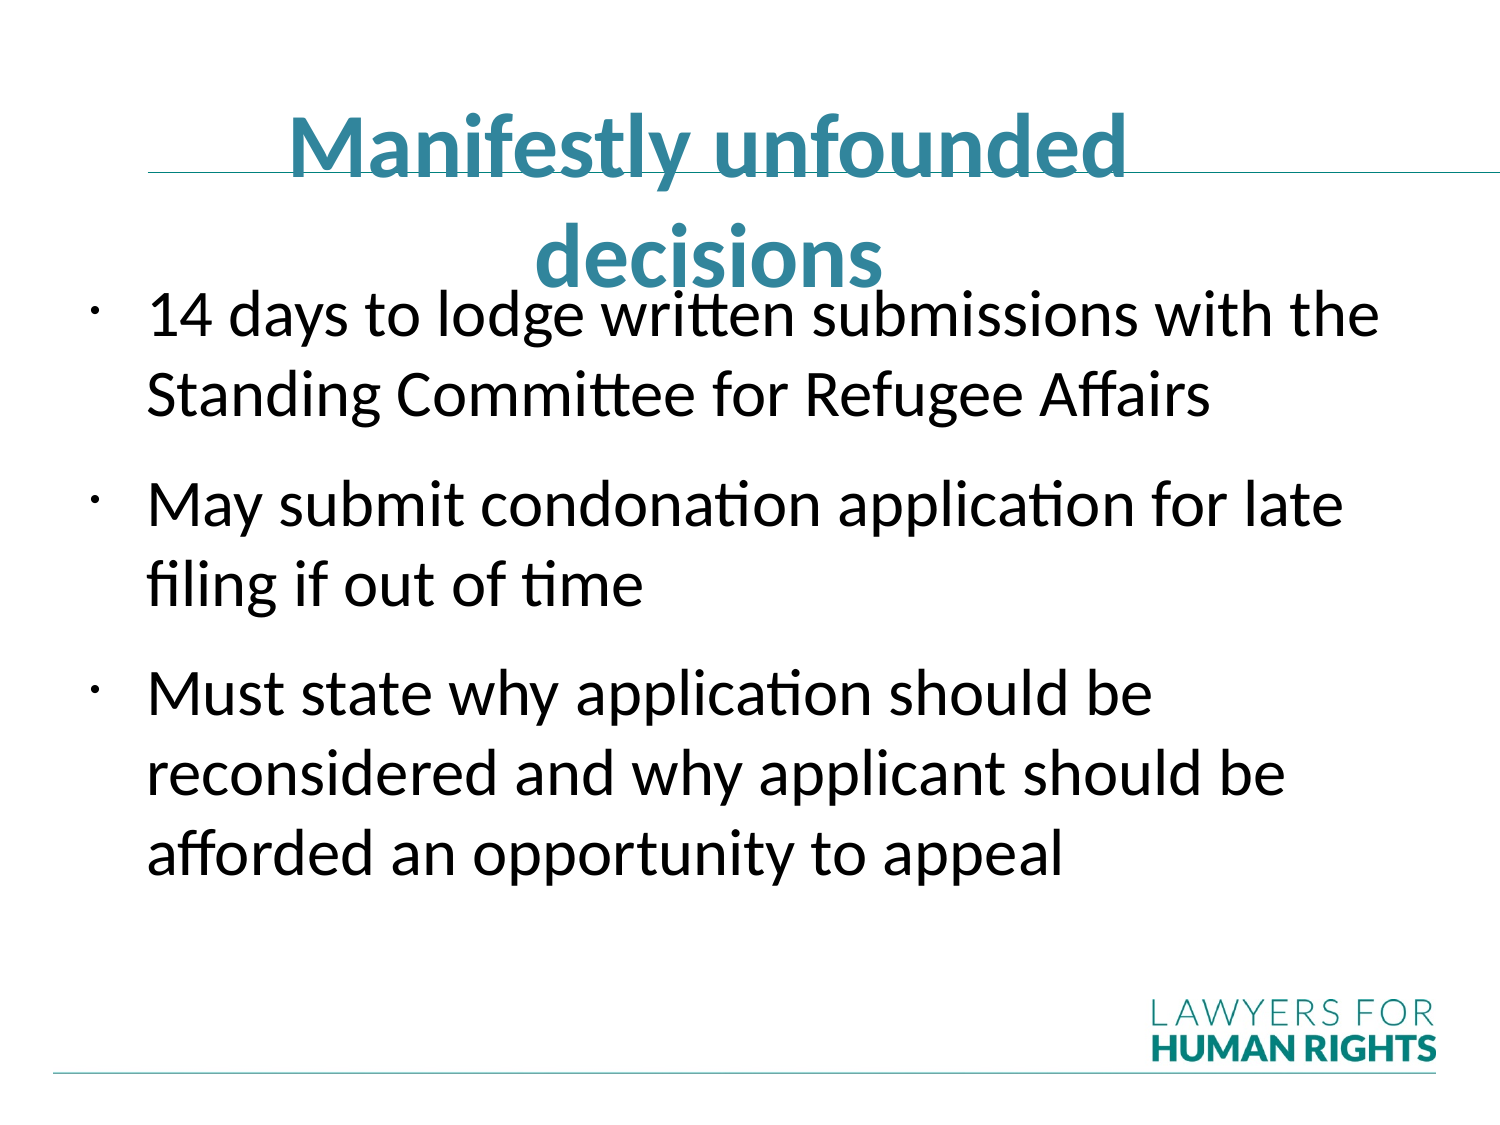

# Manifestly unfounded decisions
14 days to lodge written submissions with the Standing Committee for Refugee Affairs
May submit condonation application for late filing if out of time
Must state why application should be reconsidered and why applicant should be afforded an opportunity to appeal